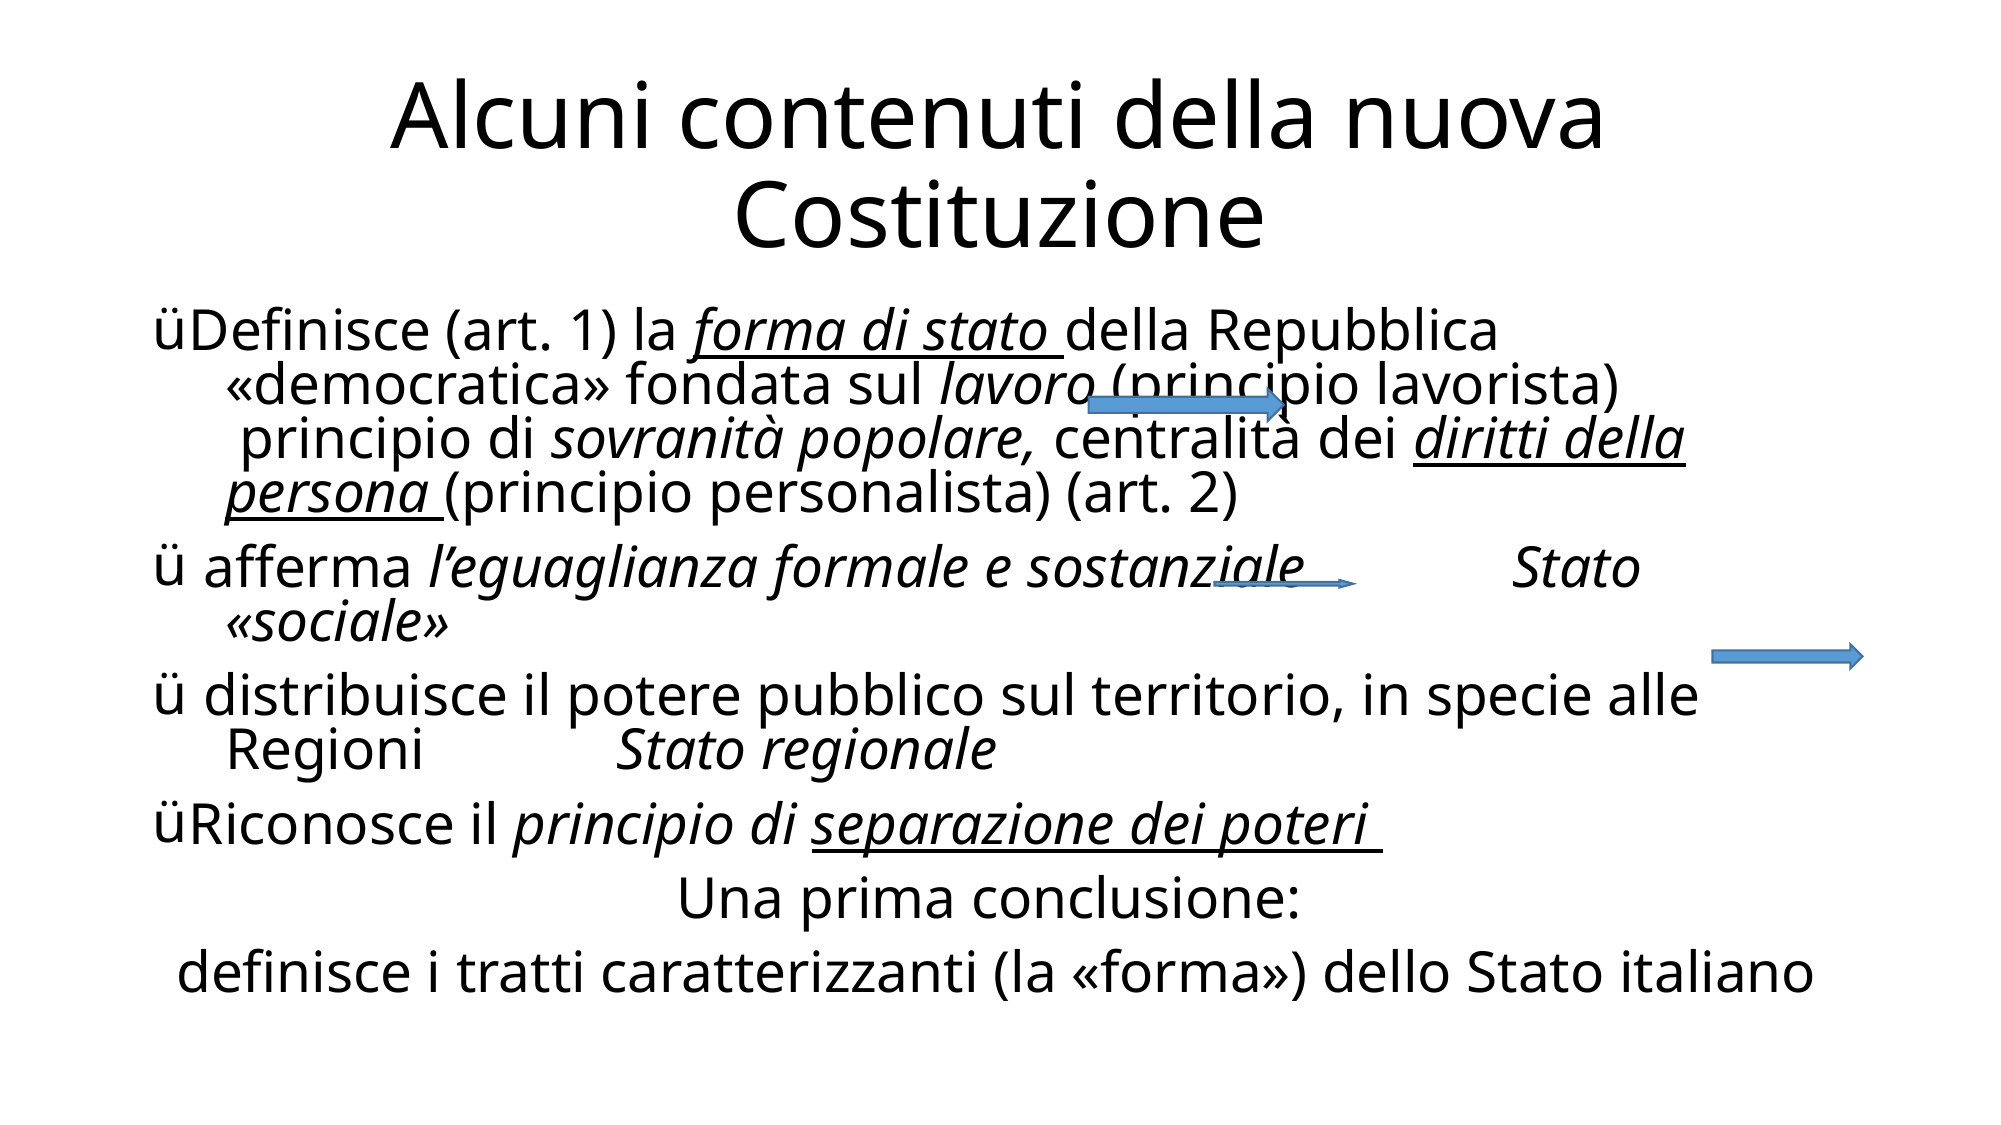

# Alcuni contenuti della nuova Costituzione
Definisce (art. 1) la forma di stato della Repubblica «democratica» fondata sul lavoro (principio lavorista) principio di sovranità popolare, centralità dei diritti della persona (principio personalista) (art. 2)
 afferma l’eguaglianza formale e sostanziale Stato «sociale»
 distribuisce il potere pubblico sul territorio, in specie alle Regioni Stato regionale
Riconosce il principio di separazione dei poteri
Una prima conclusione:
definisce i tratti caratterizzanti (la «forma») dello Stato italiano